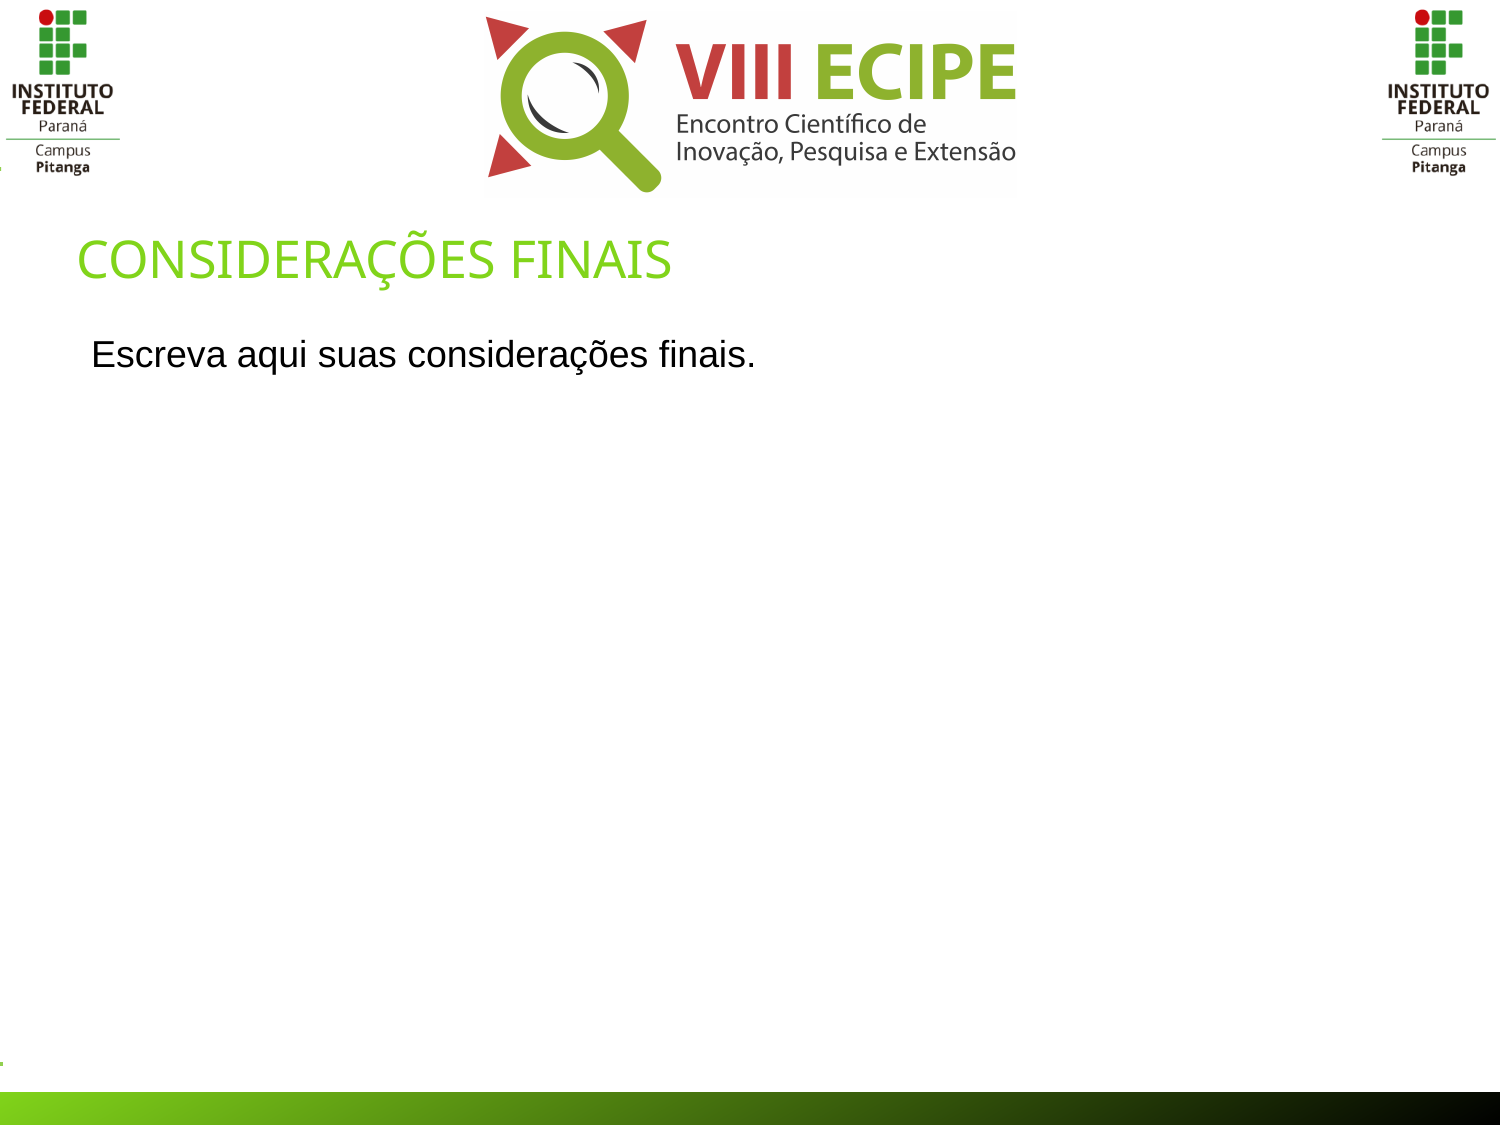

# CONSIDERAÇÕES FINAIS
Escreva aqui suas considerações finais.